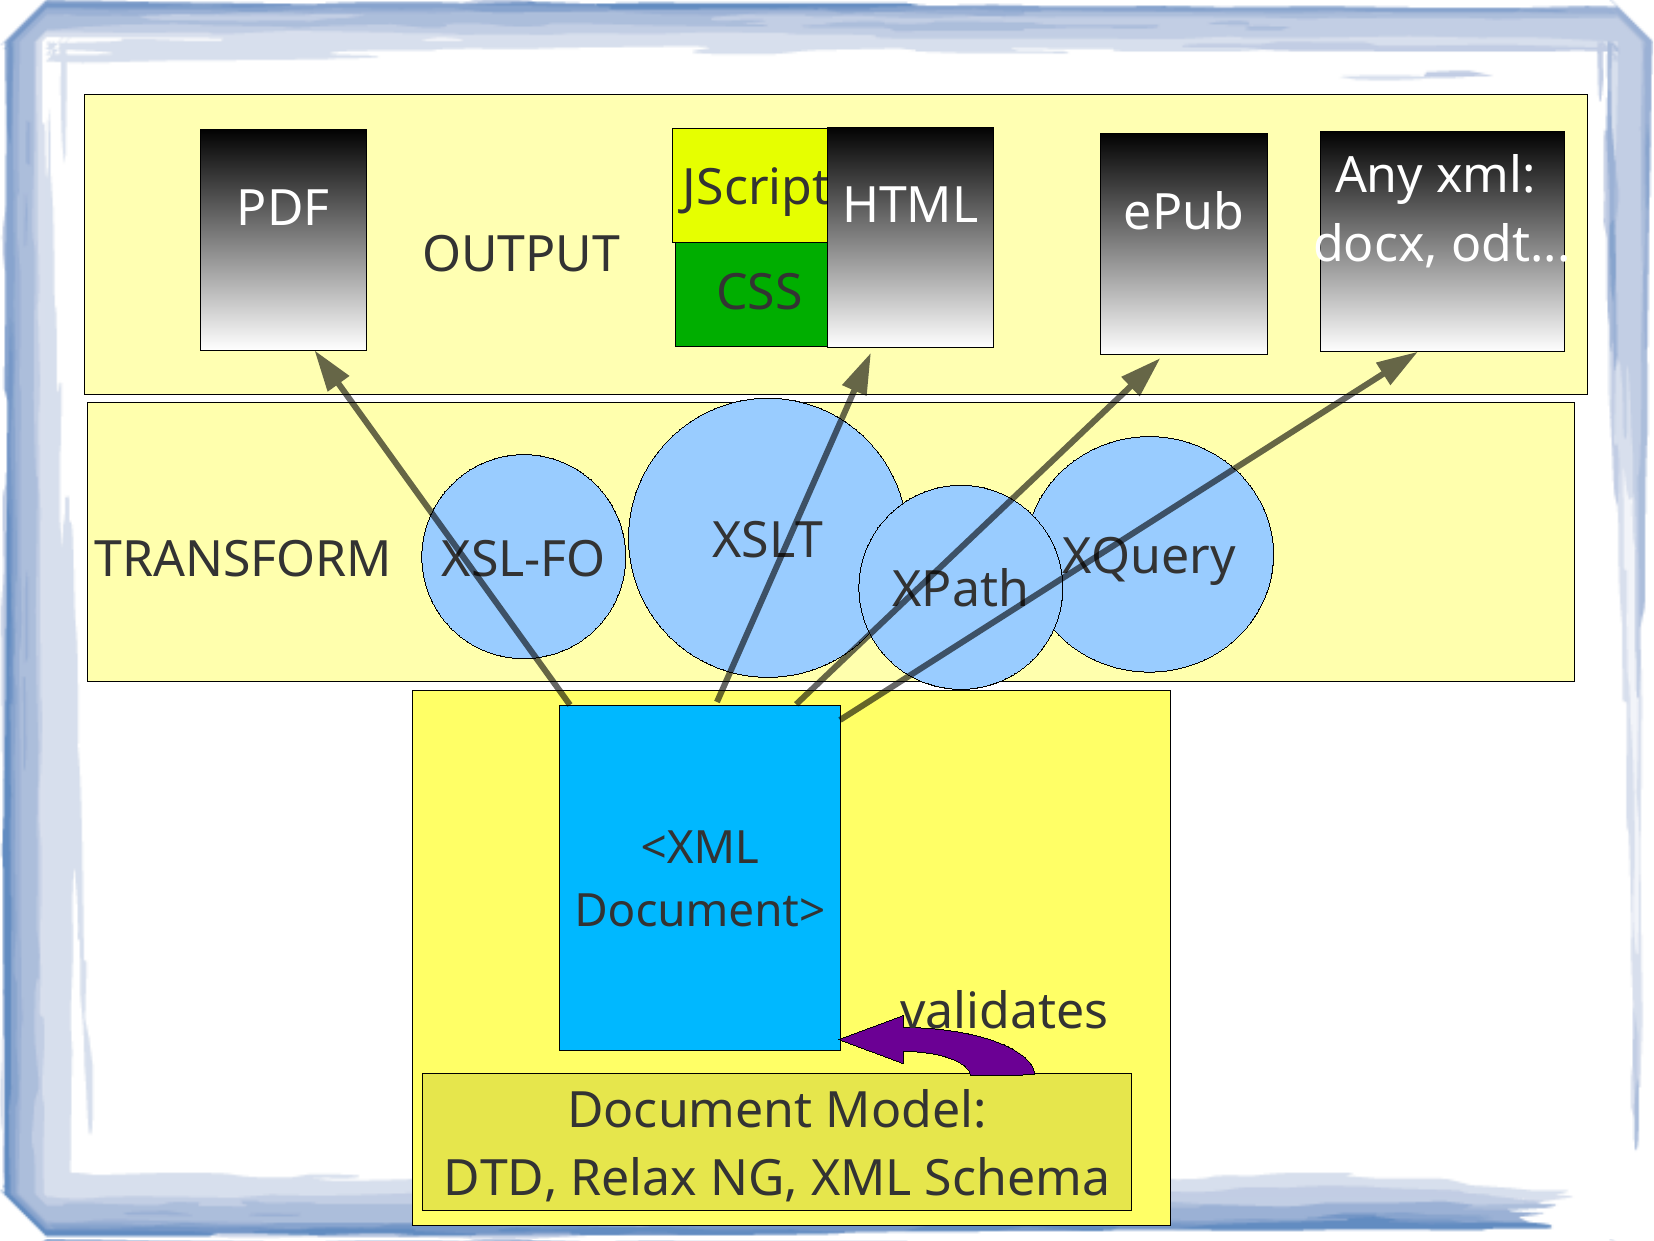

HTML
JScript
PDF
Any xml:
docx, odt...
ePub
OUTPUT
CSS
XSLT
XQuery
XSL-FO
XPath
TRANSFORM
<XML
Document>
validates
Document Model:
DTD, Relax NG, XML Schema